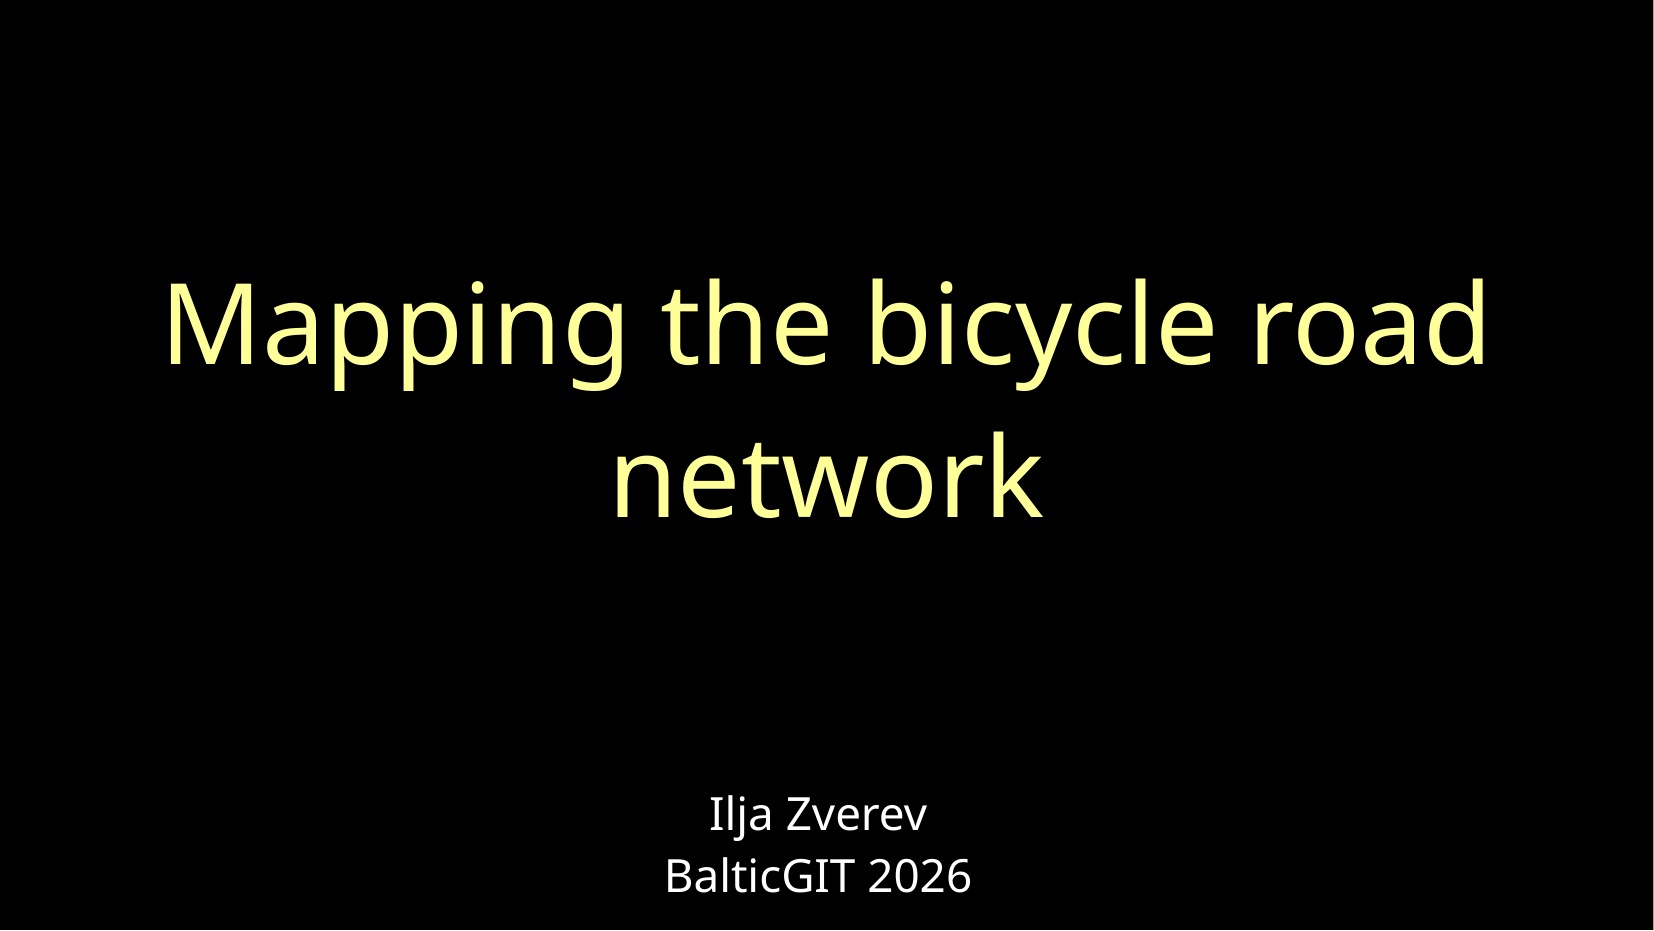

# Mapping the bicycle road network
Ilja Zverev
BalticGIT 2026